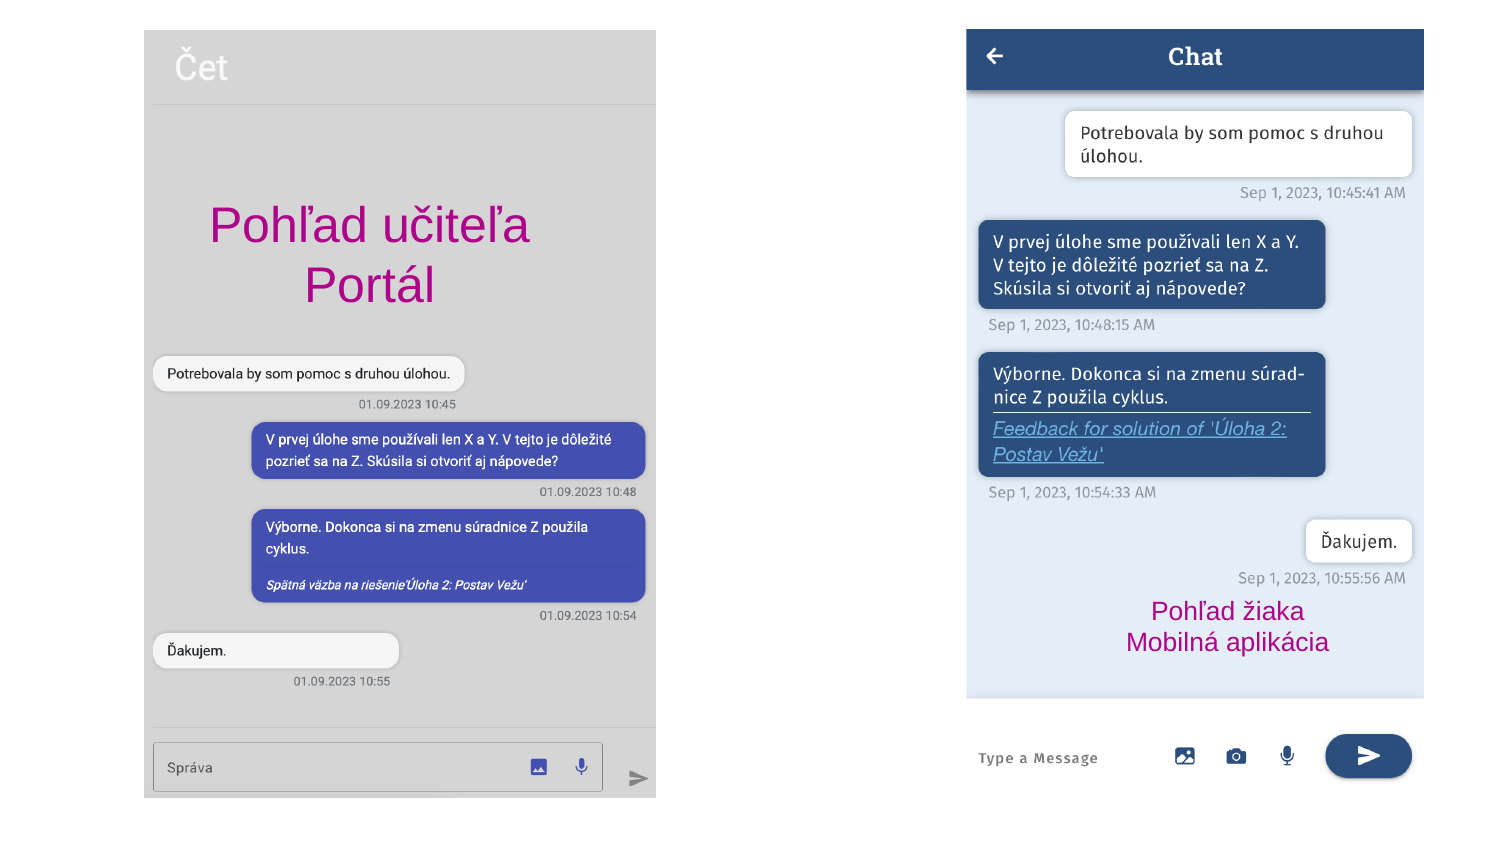

Pohľad učiteľa
Portál
# Pohľad žiaka Mobilná aplikácia